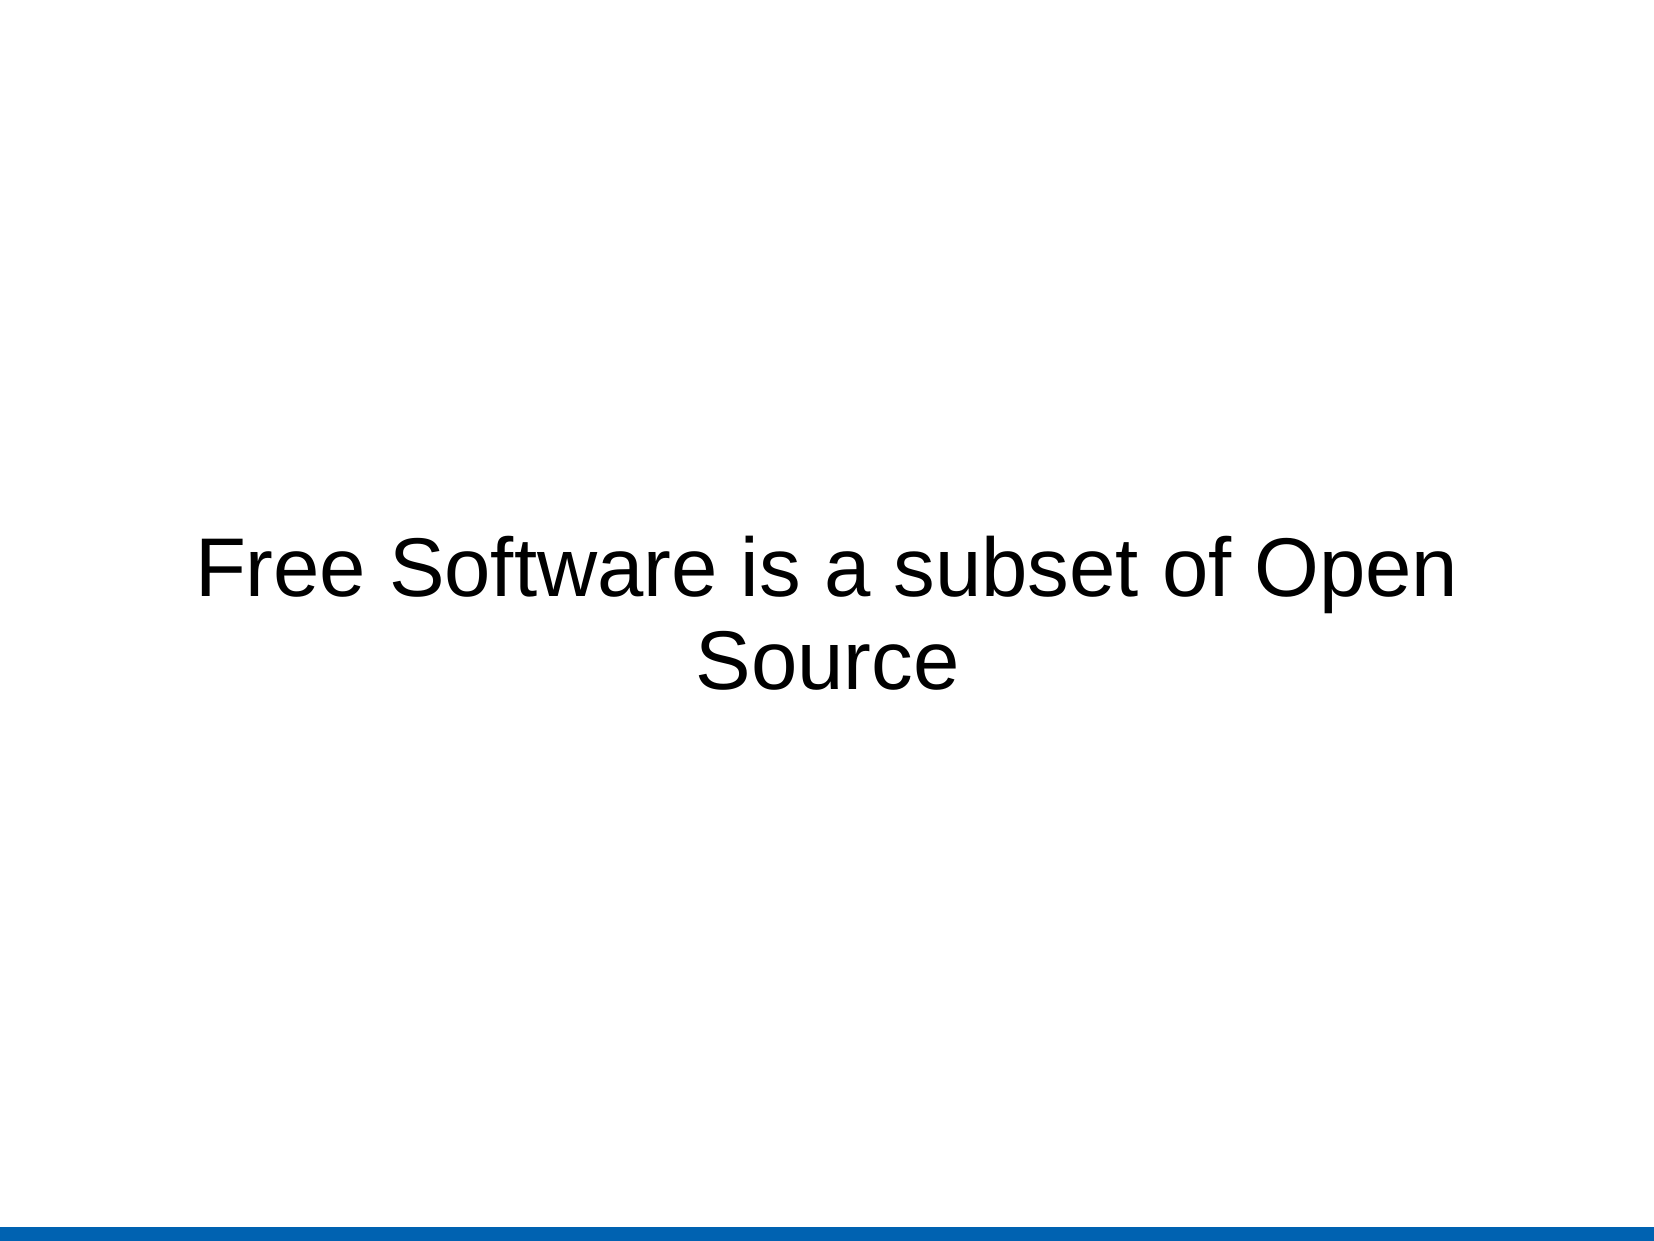

# Free Software is a subset of Open Source